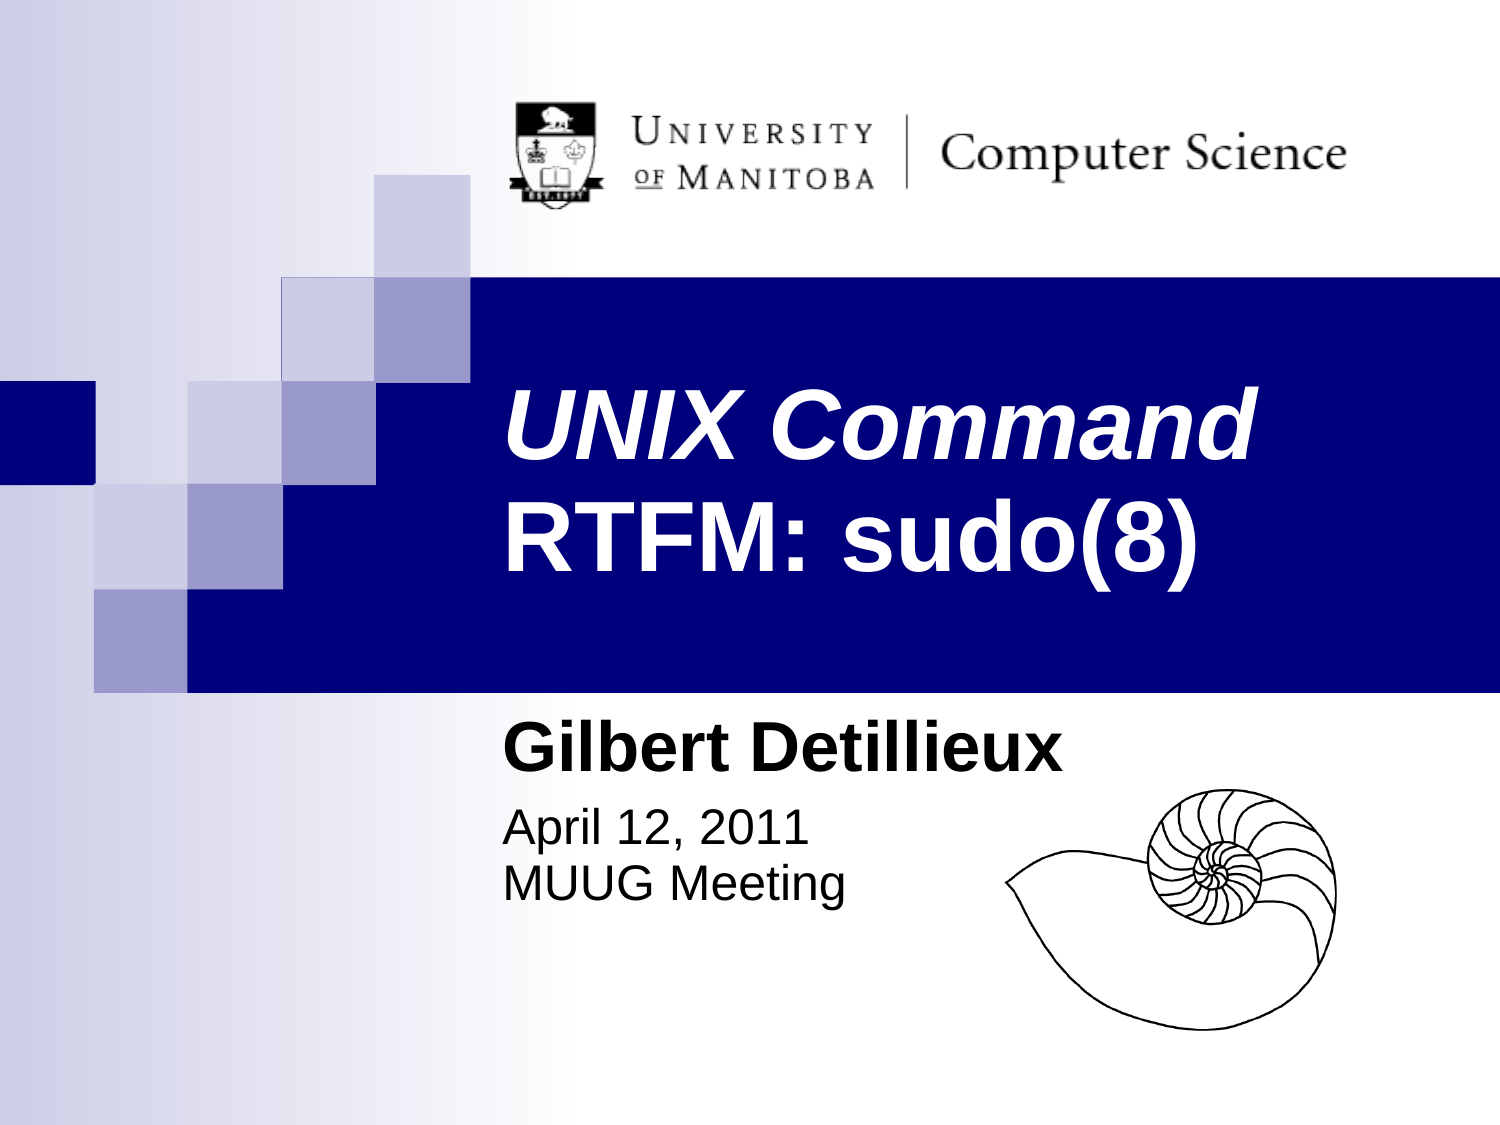

# UNIX Command RTFM: sudo(8)
Gilbert Detillieux
April 12, 2011
MUUG Meeting